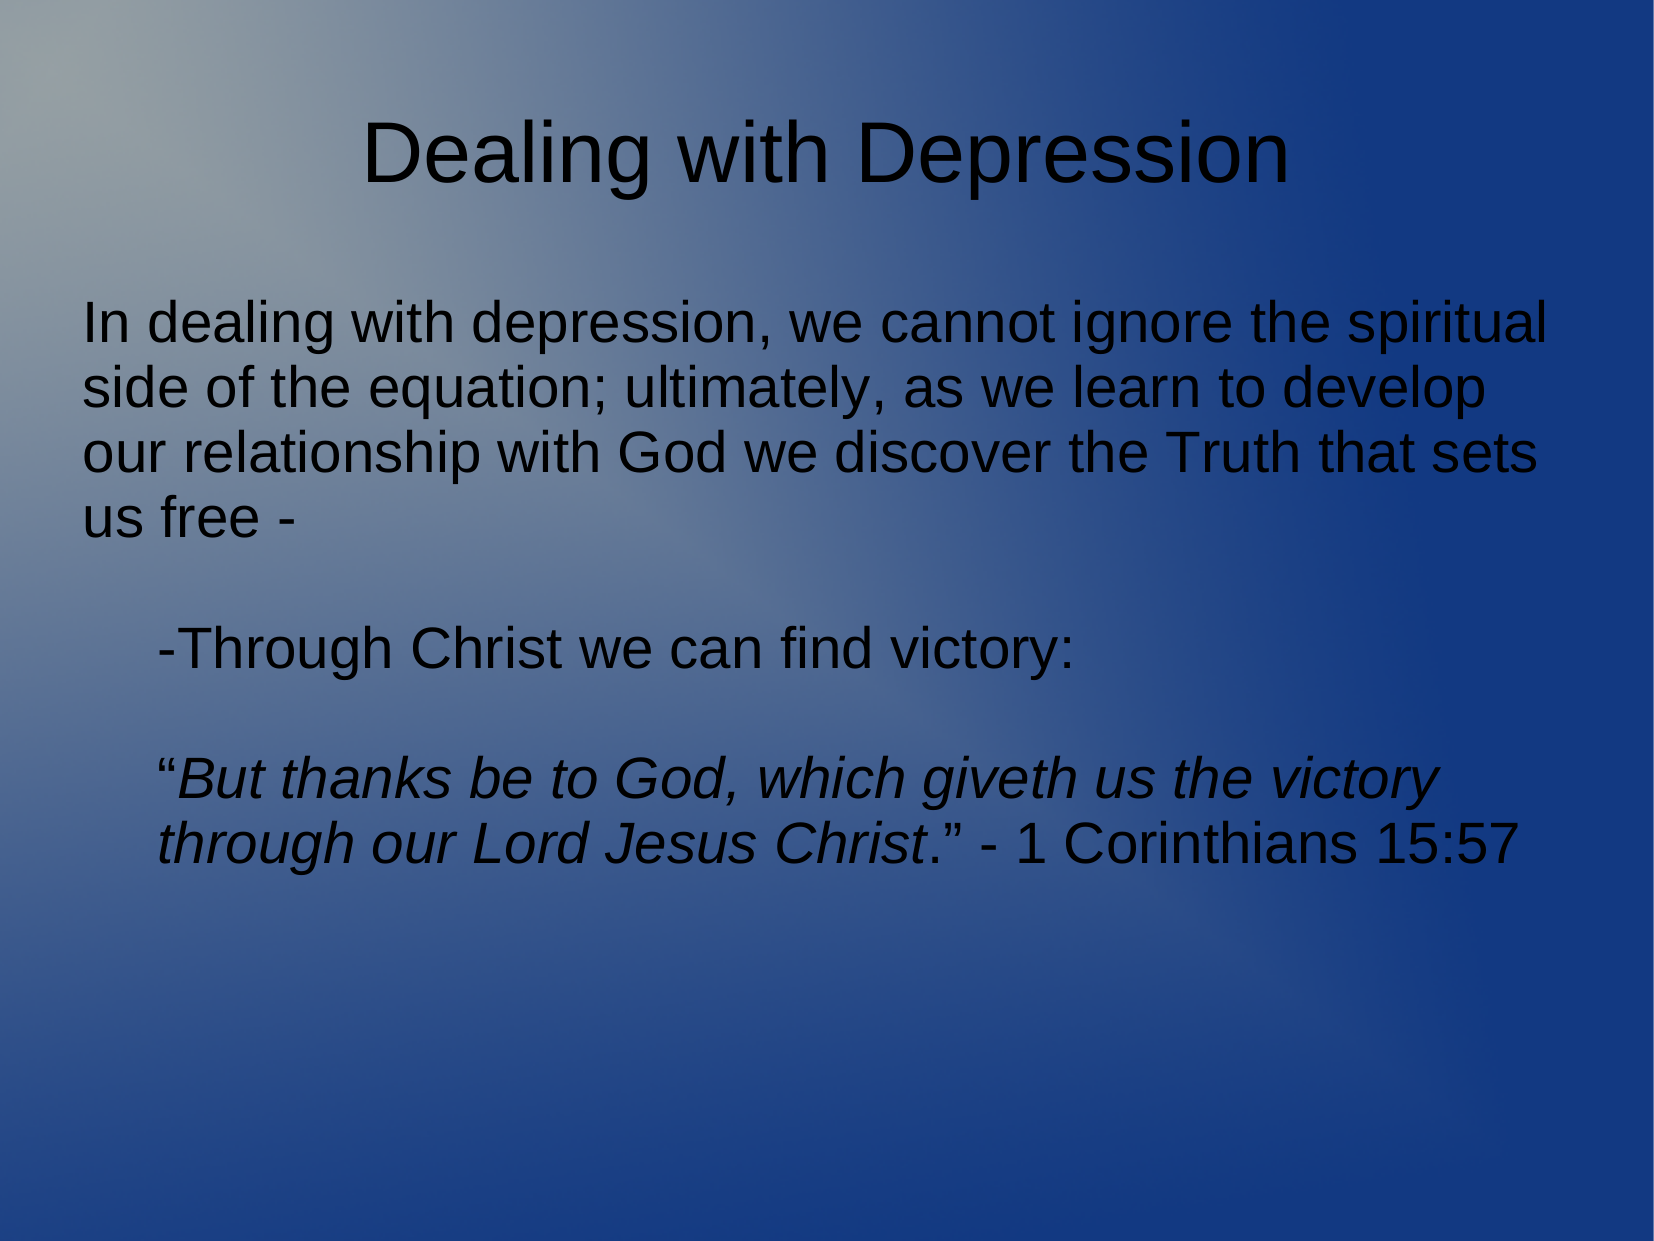

# Dealing with Depression
In dealing with depression, we cannot ignore the spiritual side of the equation; ultimately, as we learn to develop our relationship with God we discover the Truth that sets us free -
	-Through Christ we can find victory:
	“But thanks be to God, which giveth us the victory 		through our Lord Jesus Christ.” - 1 Corinthians 15:57